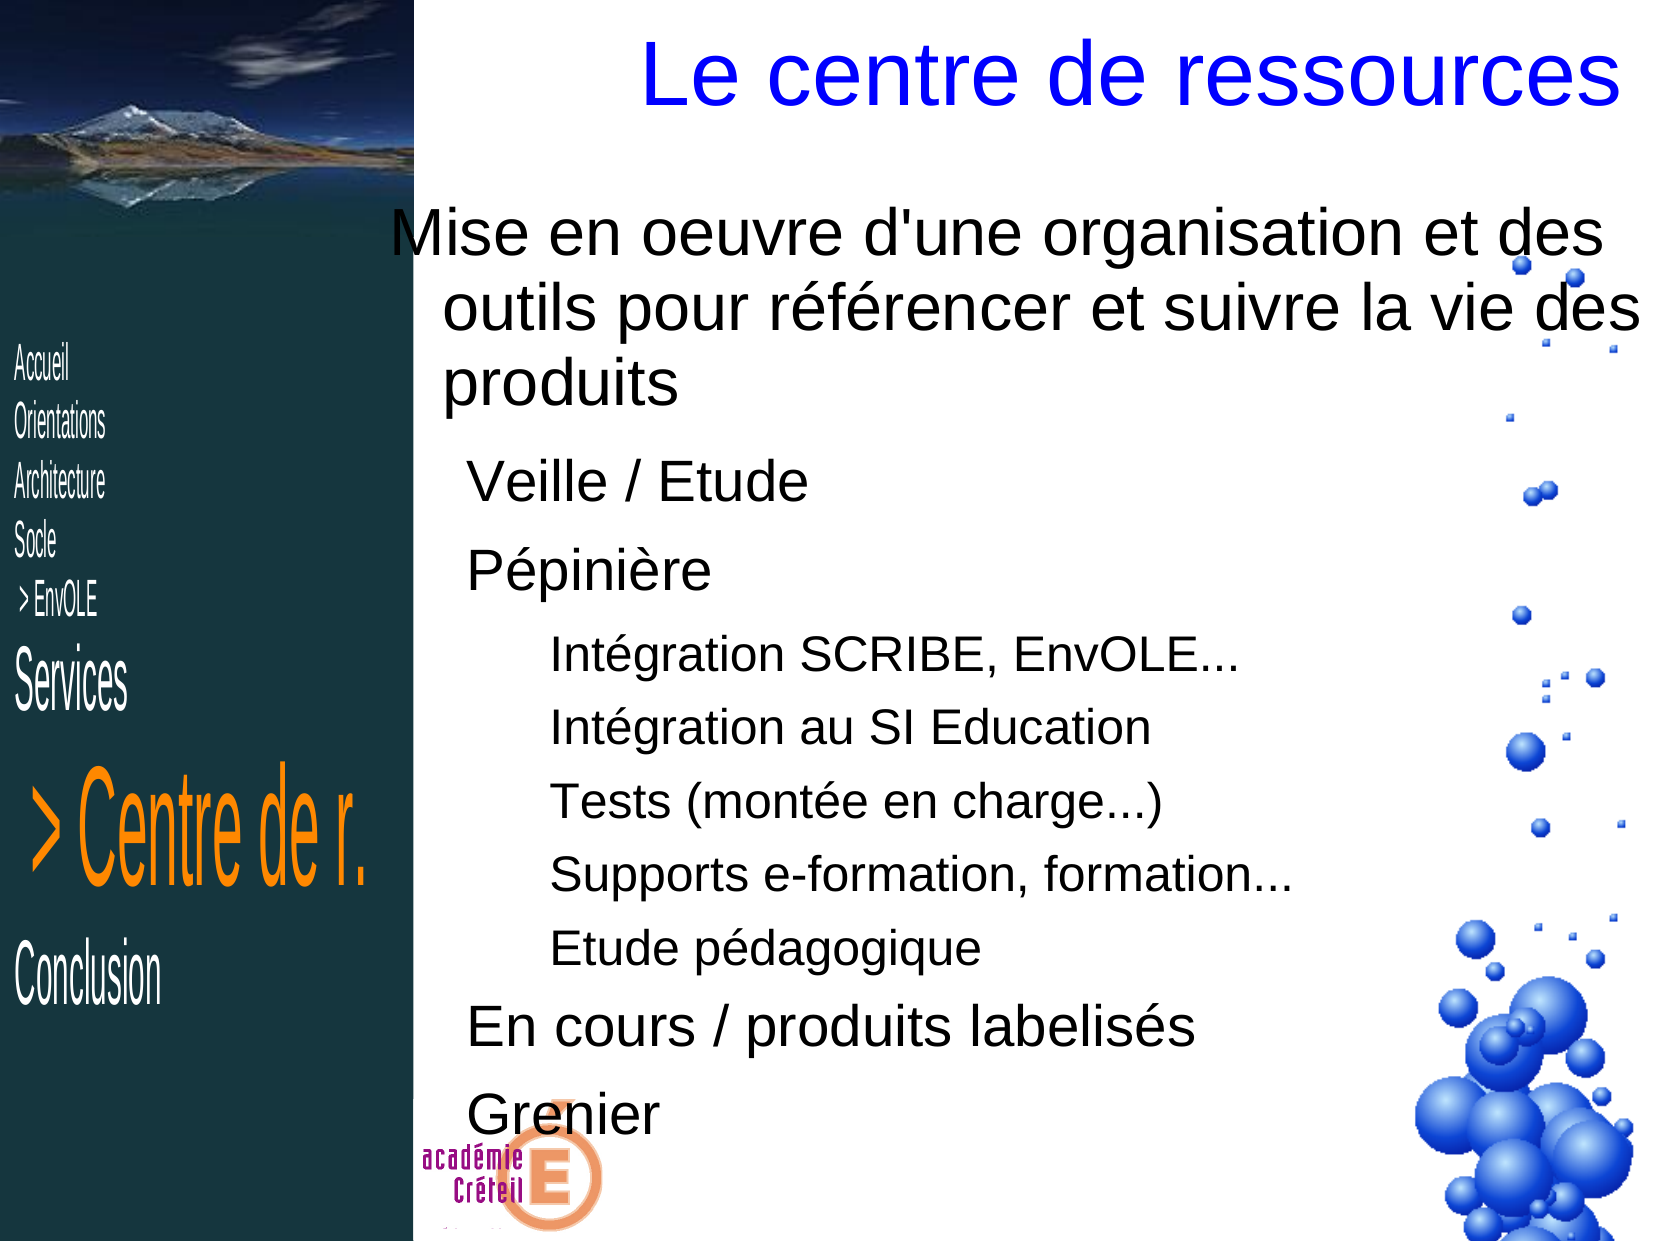

# Le centre de ressources
Mise en oeuvre d'une organisation et des outils pour référencer et suivre la vie des produits
Veille / Etude
Pépinière
Intégration SCRIBE, EnvOLE...
Intégration au SI Education
Tests (montée en charge...)
Supports e-formation, formation...
Etude pédagogique
En cours / produits labelisés
Grenier
Accueil
Orientations
Architecture
Socle
 > EnvOLE
Services
 > Centre de r.
Conclusion